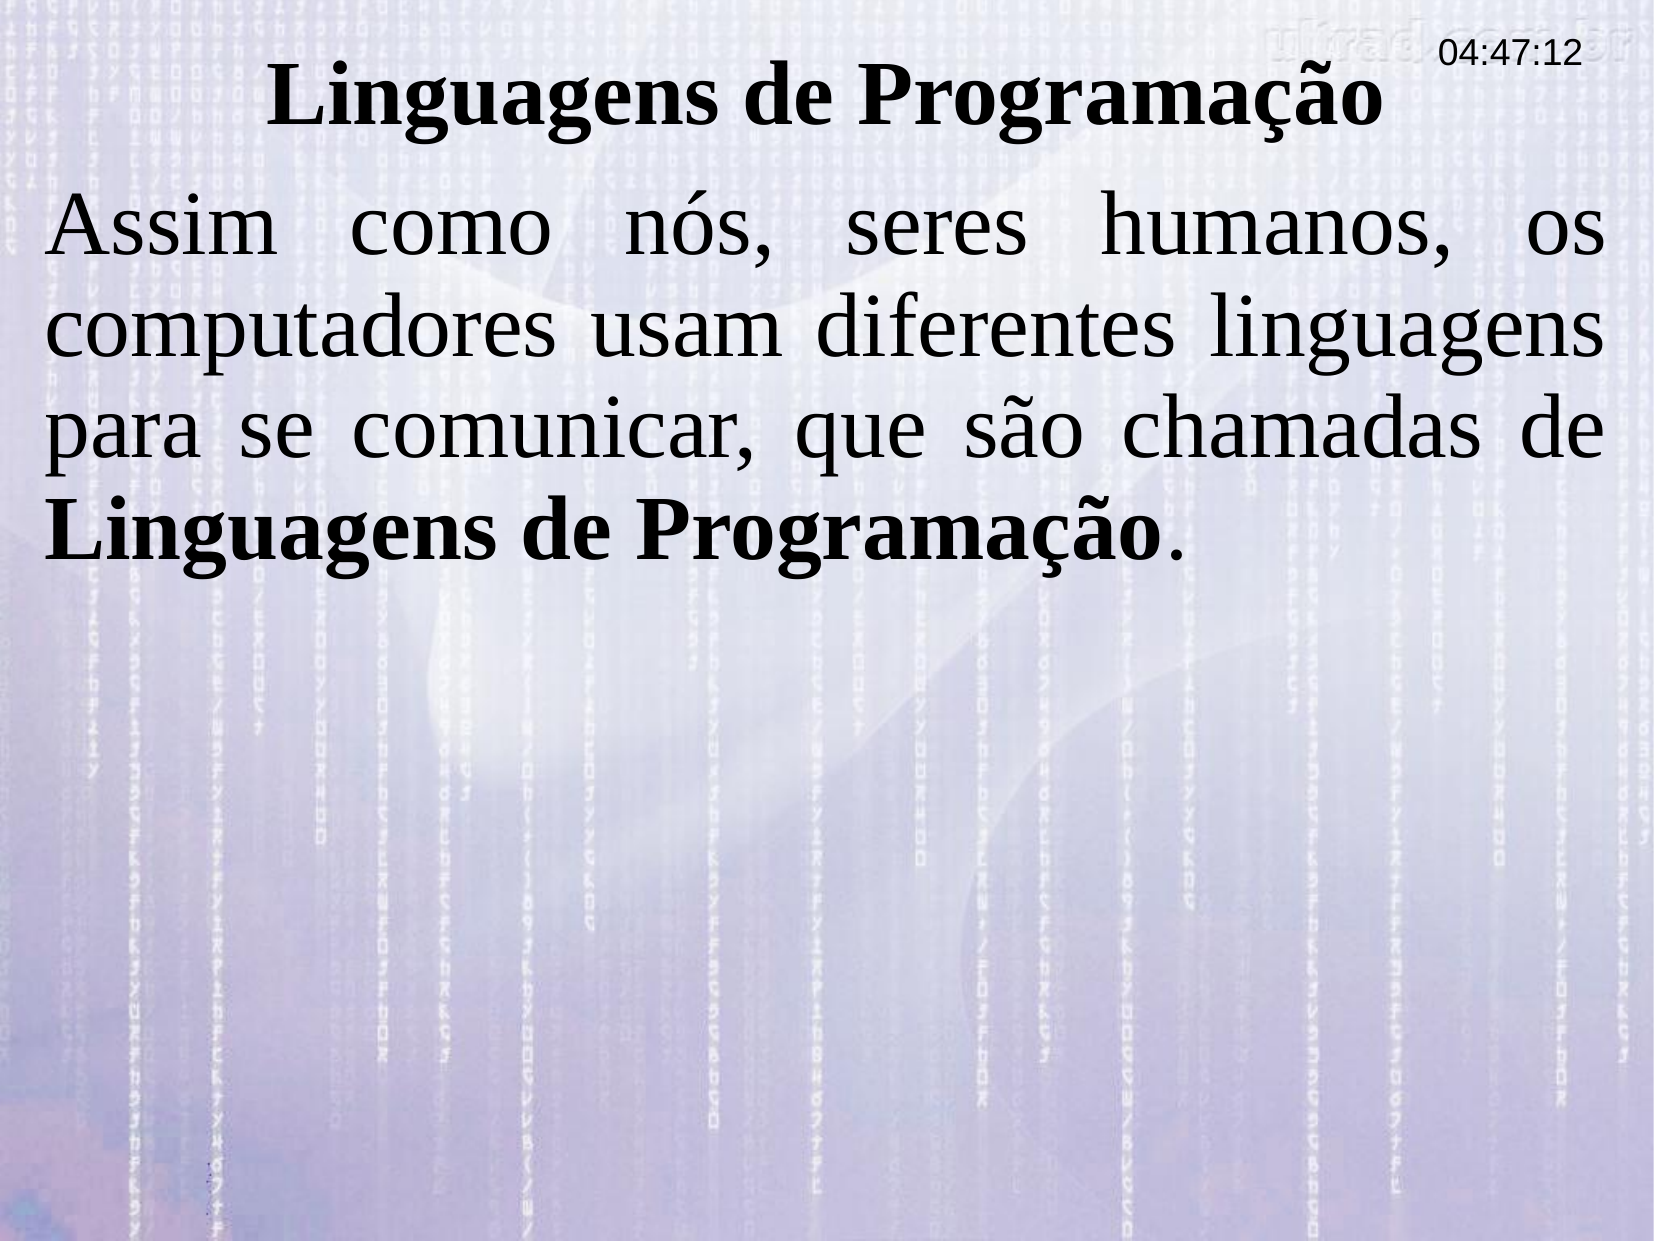

02:09:46
Linguagens de Programação
Assim como nós, seres humanos, os computadores usam diferentes linguagens para se comunicar, que são chamadas de Linguagens de Programação.